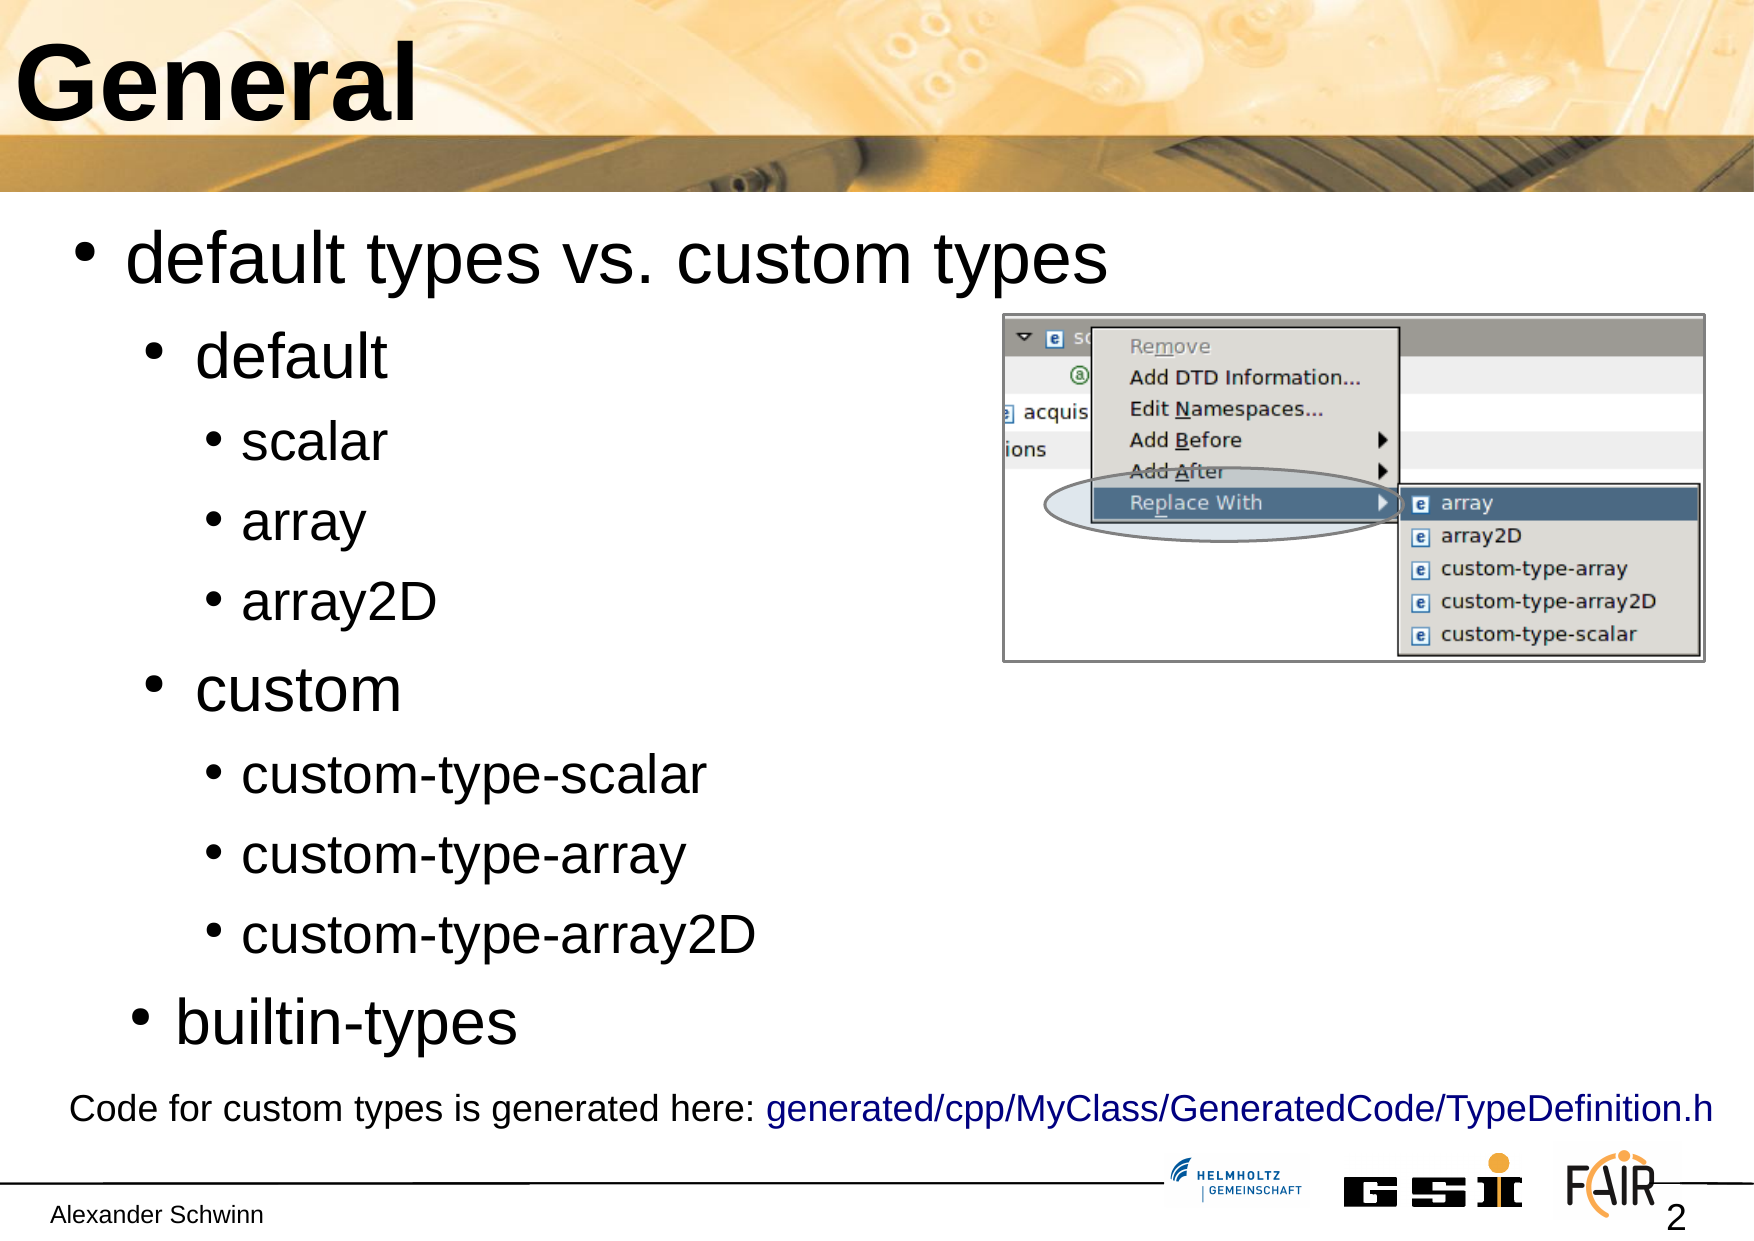

General
# default types vs. custom types
default
scalar
array
array2D
custom
custom-type-scalar
custom-type-array
custom-type-array2D
builtin-types
Code for custom types is generated here: generated/cpp/MyClass/GeneratedCode/TypeDefinition.h
2